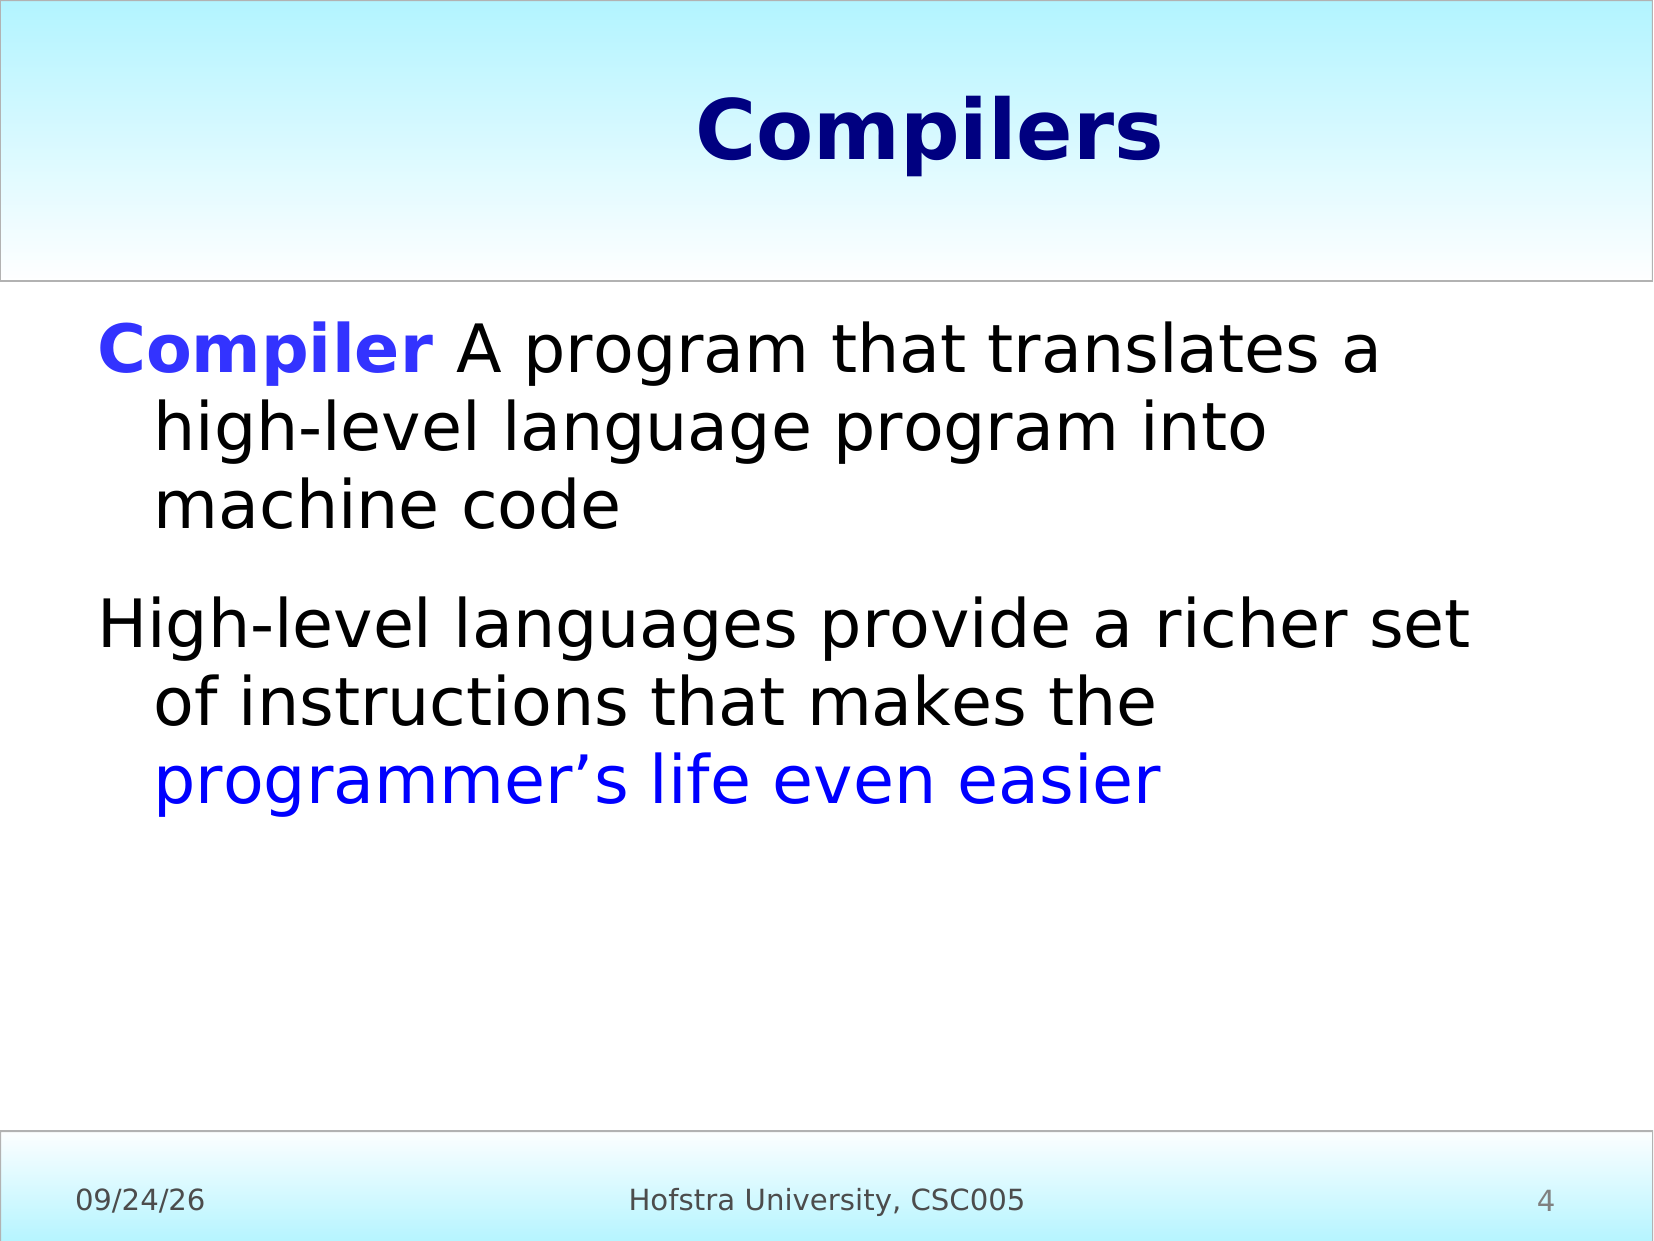

# Compilers
Compiler A program that translates a high-level language program into machine code
High-level languages provide a richer set of instructions that makes the programmer’s life even easier
4
Hofstra University, CSC005